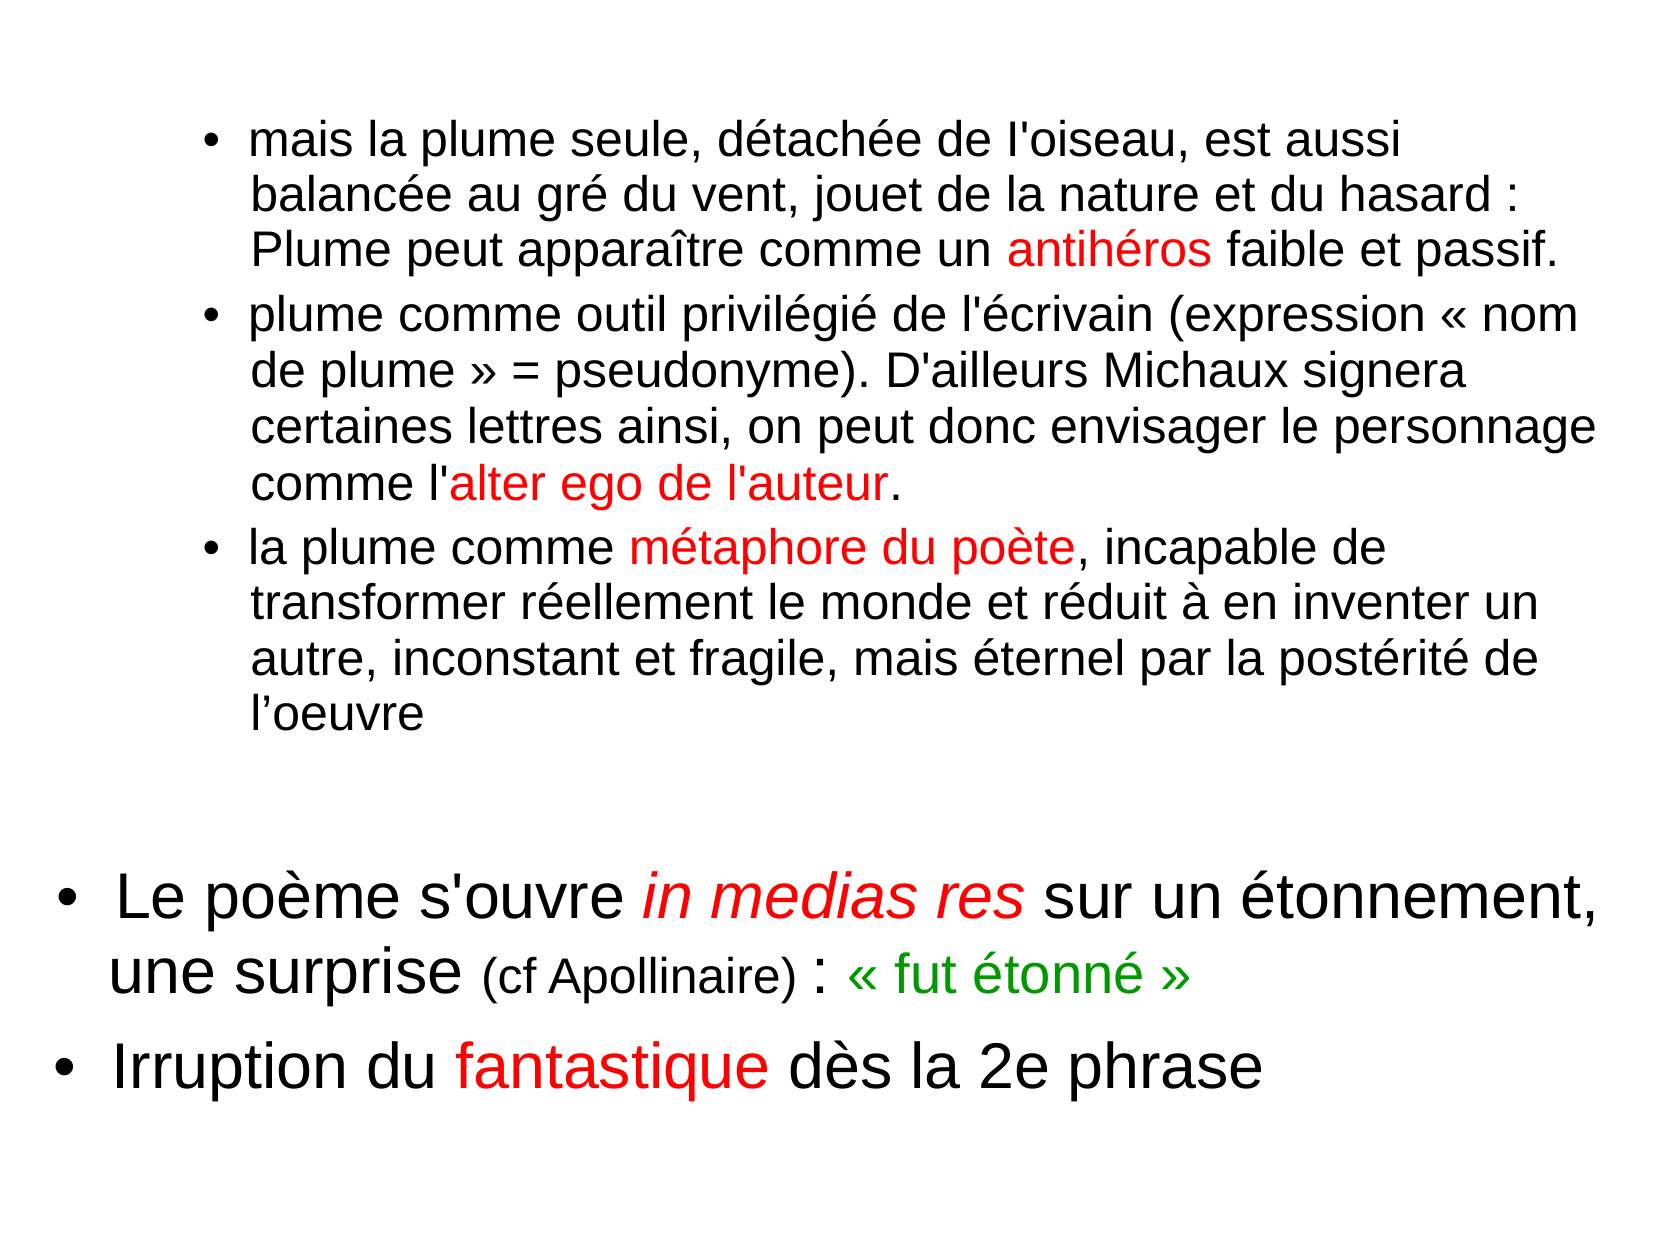

• mais la plume seule, détachée de I'oiseau, est aussi balancée au gré du vent, jouet de la nature et du hasard : Plume peut apparaître comme un antihéros faible et passif.
• plume comme outil privilégié de l'écrivain (expression « nom de plume » = pseudonyme). D'ailleurs Michaux signera certaines lettres ainsi, on peut donc envisager le personnage comme l'alter ego de l'auteur.
• la plume comme métaphore du poète, incapable de transformer réellement le monde et réduit à en inventer un autre, inconstant et fragile, mais éternel par la postérité de l’oeuvre
• Le poème s'ouvre in medias res sur un étonnement, une surprise (cf Apollinaire) : « fut étonné »
• Irruption du fantastique dès la 2e phrase